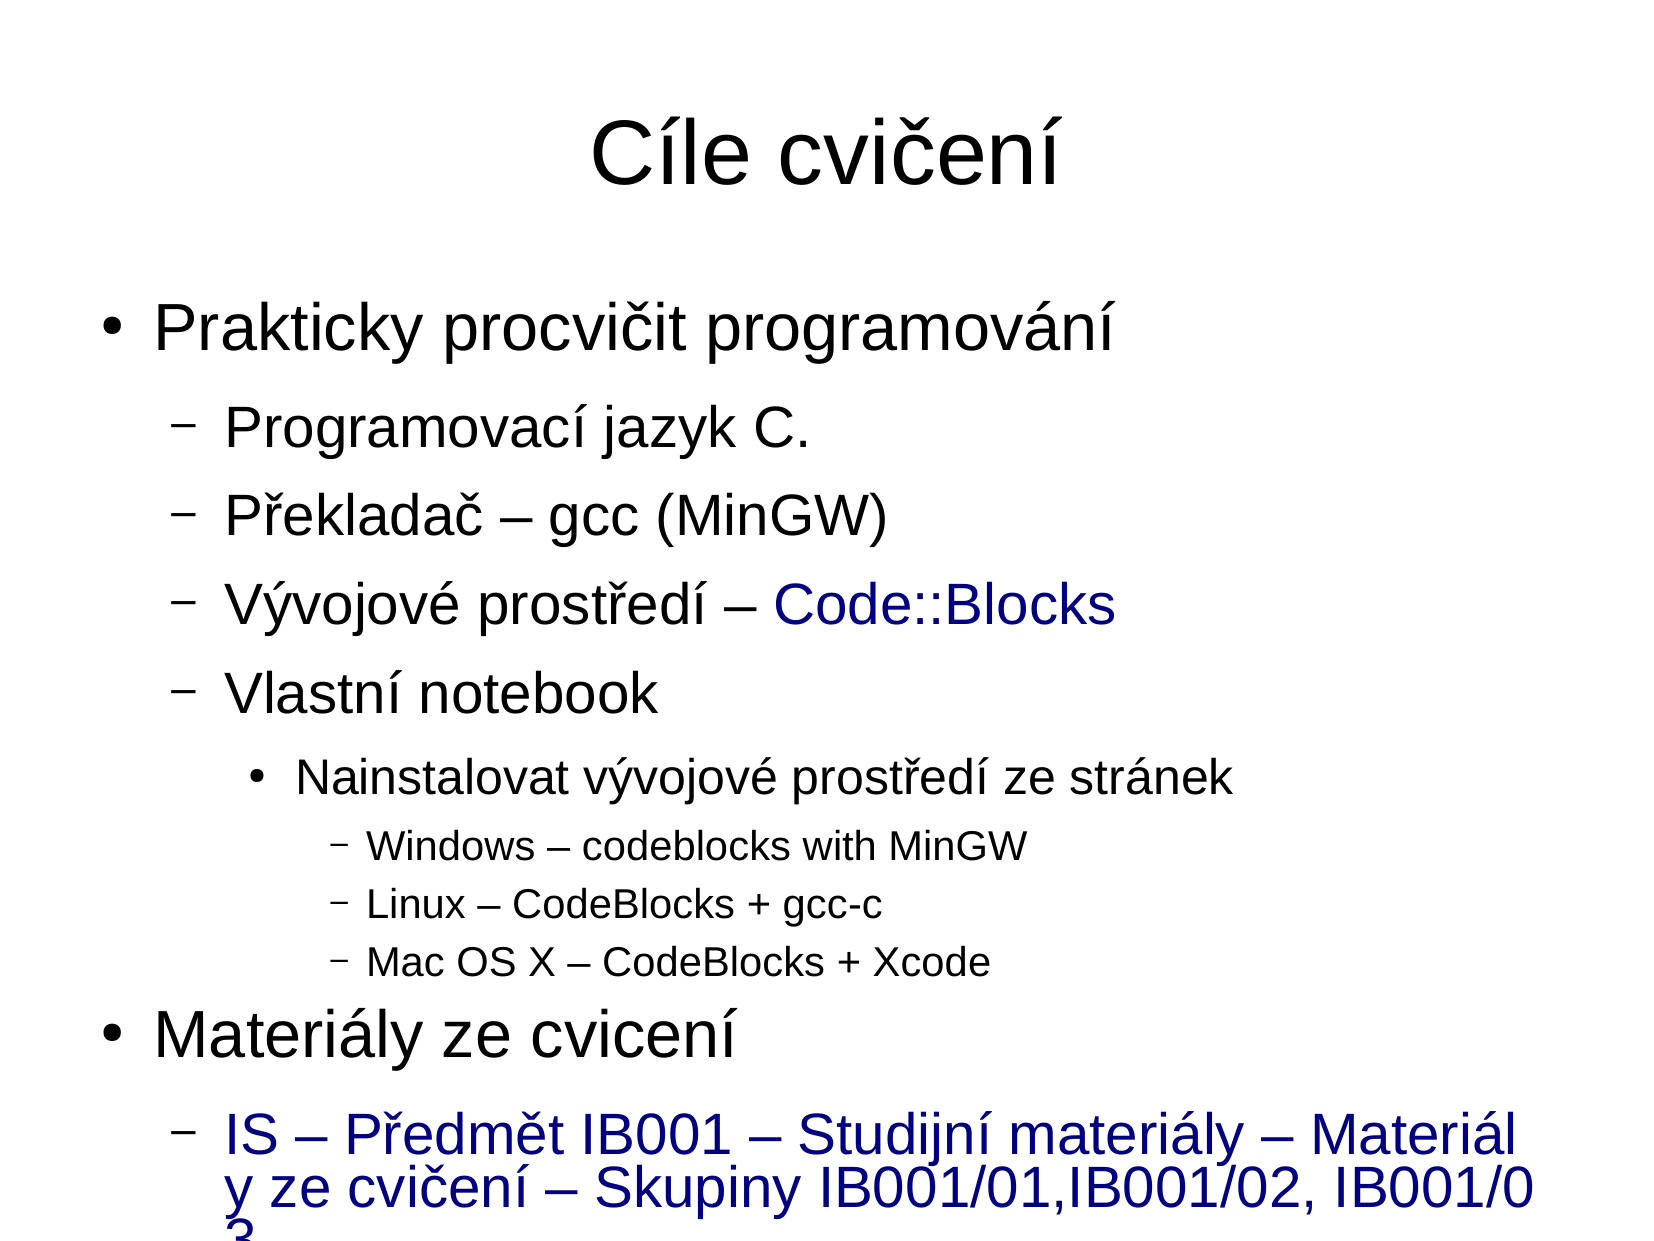

# Cíle cvičení
Prakticky procvičit programování
Programovací jazyk C.
Překladač – gcc (MinGW)
Vývojové prostředí – Code::Blocks
Vlastní notebook
Nainstalovat vývojové prostředí ze stránek
Windows – codeblocks with MinGW
Linux – CodeBlocks + gcc-c
Mac OS X – CodeBlocks + Xcode
Materiály ze cvicení
IS – Předmět IB001 – Studijní materiály – Materiály ze cvičení – Skupiny IB001/01,IB001/02, IB001/03